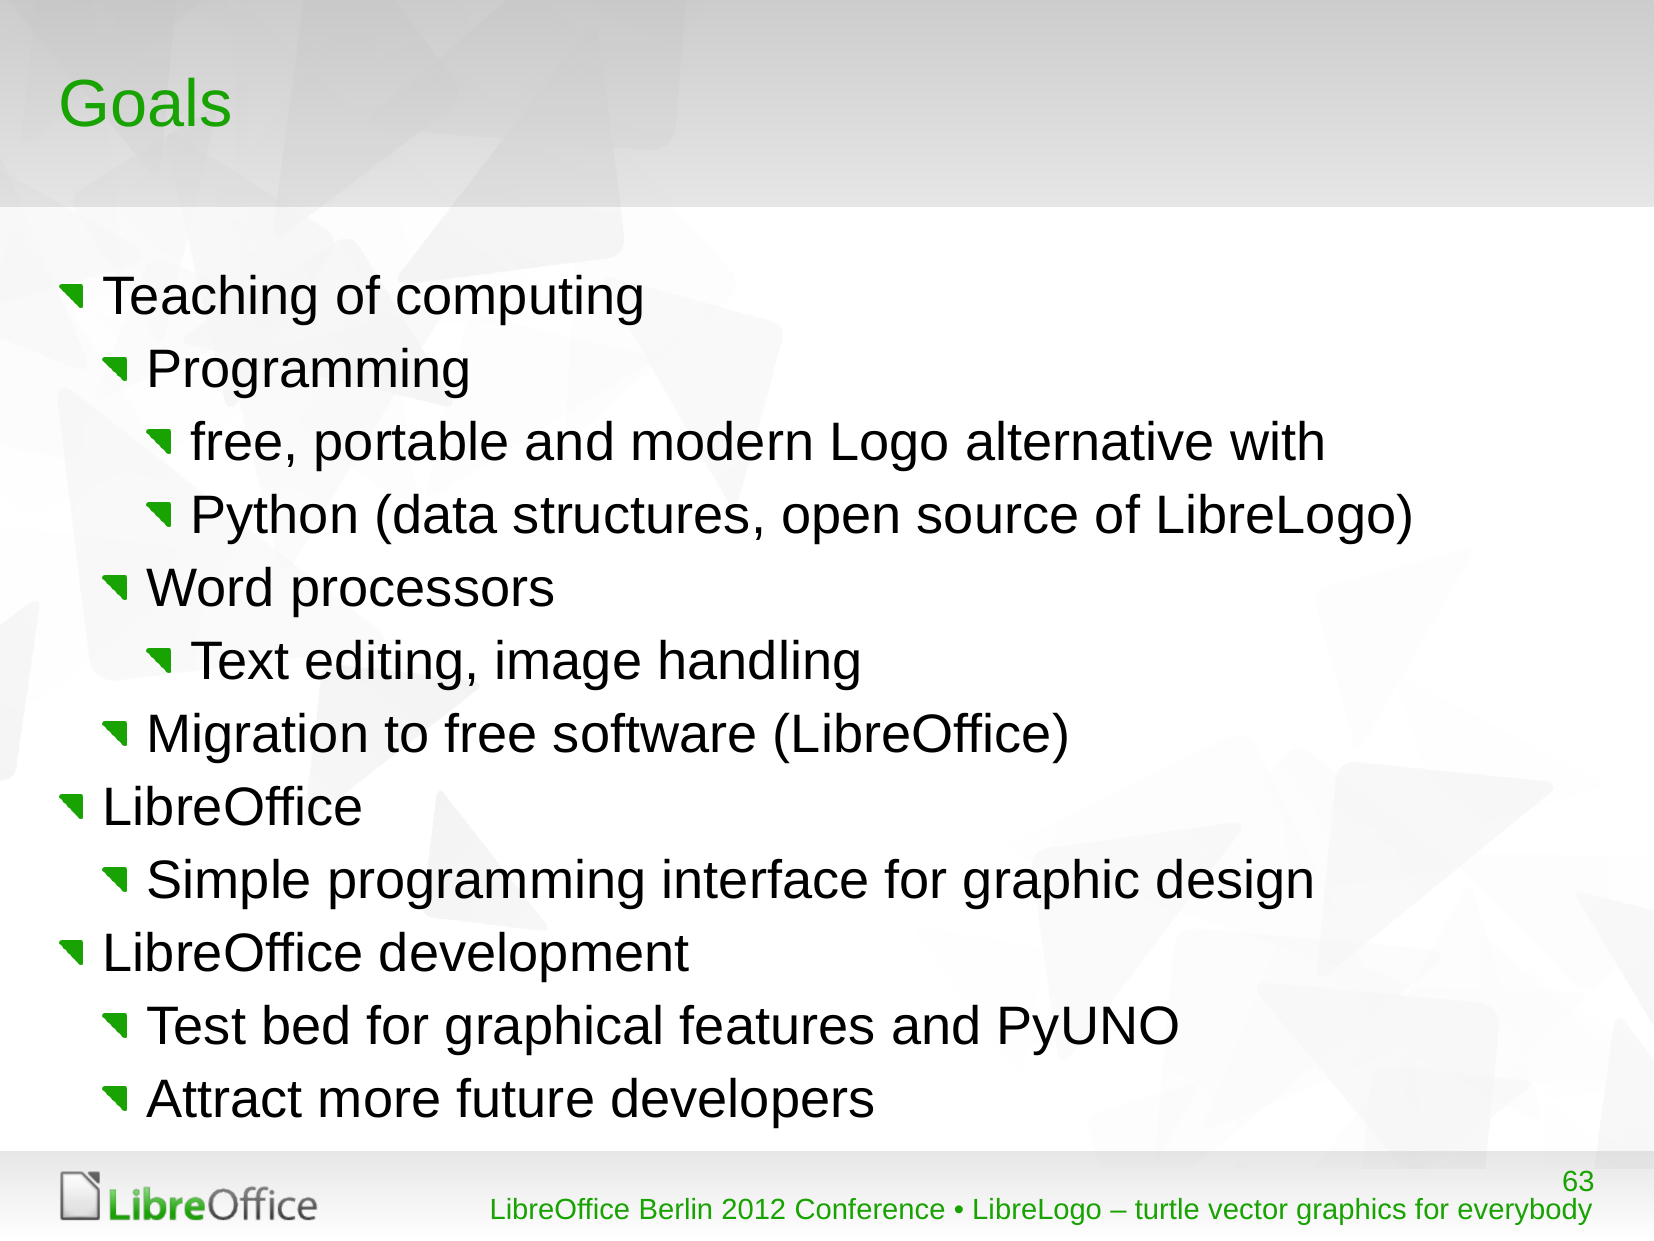

# Goals
Teaching of computing
Programming
free, portable and modern Logo alternative with
Python (data structures, open source of LibreLogo)
Word processors
Text editing, image handling
Migration to free software (LibreOffice)
LibreOffice
Simple programming interface for graphic design
LibreOffice development
Test bed for graphical features and PyUNO
Attract more future developers
63
LibreOffice Berlin 2012 Conference • LibreLogo – turtle vector graphics for everybody